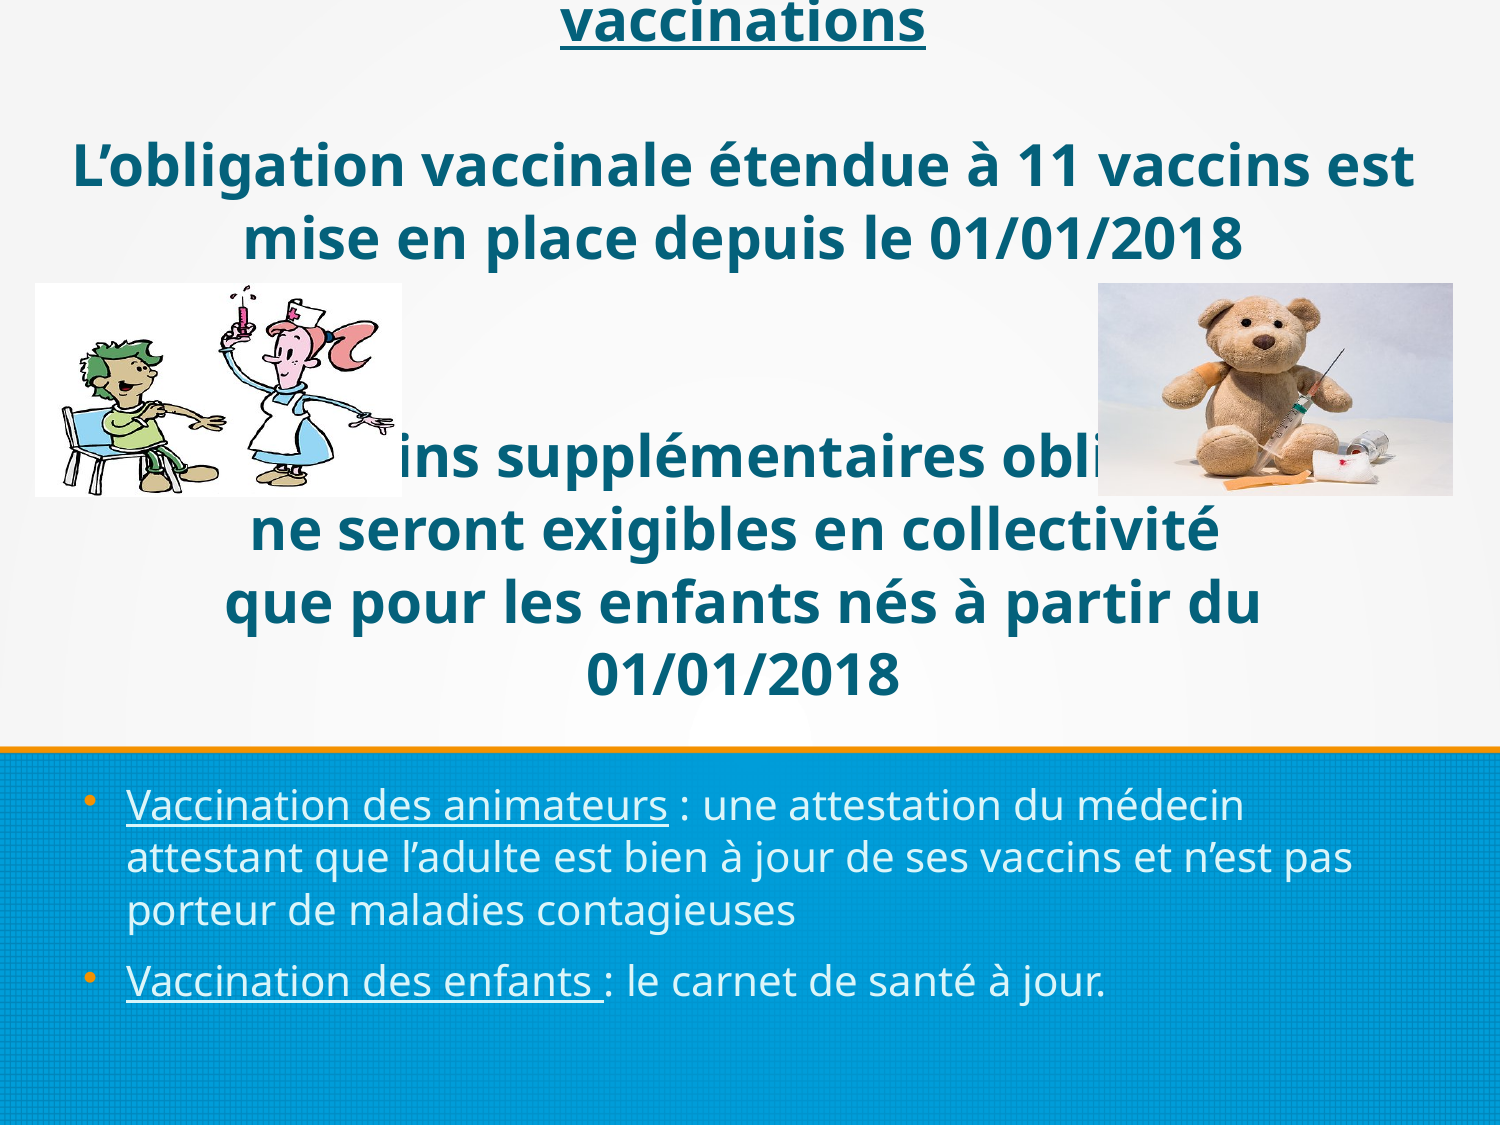

# Changements réglementaires 2018 : les vaccinations L’obligation vaccinale étendue à 11 vaccins est mise en place depuis le 01/01/2018 les 8 vaccins supplémentaires obligatoires ne seront exigibles en collectivité que pour les enfants nés à partir du 01/01/2018
Vaccination des animateurs : une attestation du médecin attestant que l’adulte est bien à jour de ses vaccins et n’est pas porteur de maladies contagieuses
Vaccination des enfants : le carnet de santé à jour.